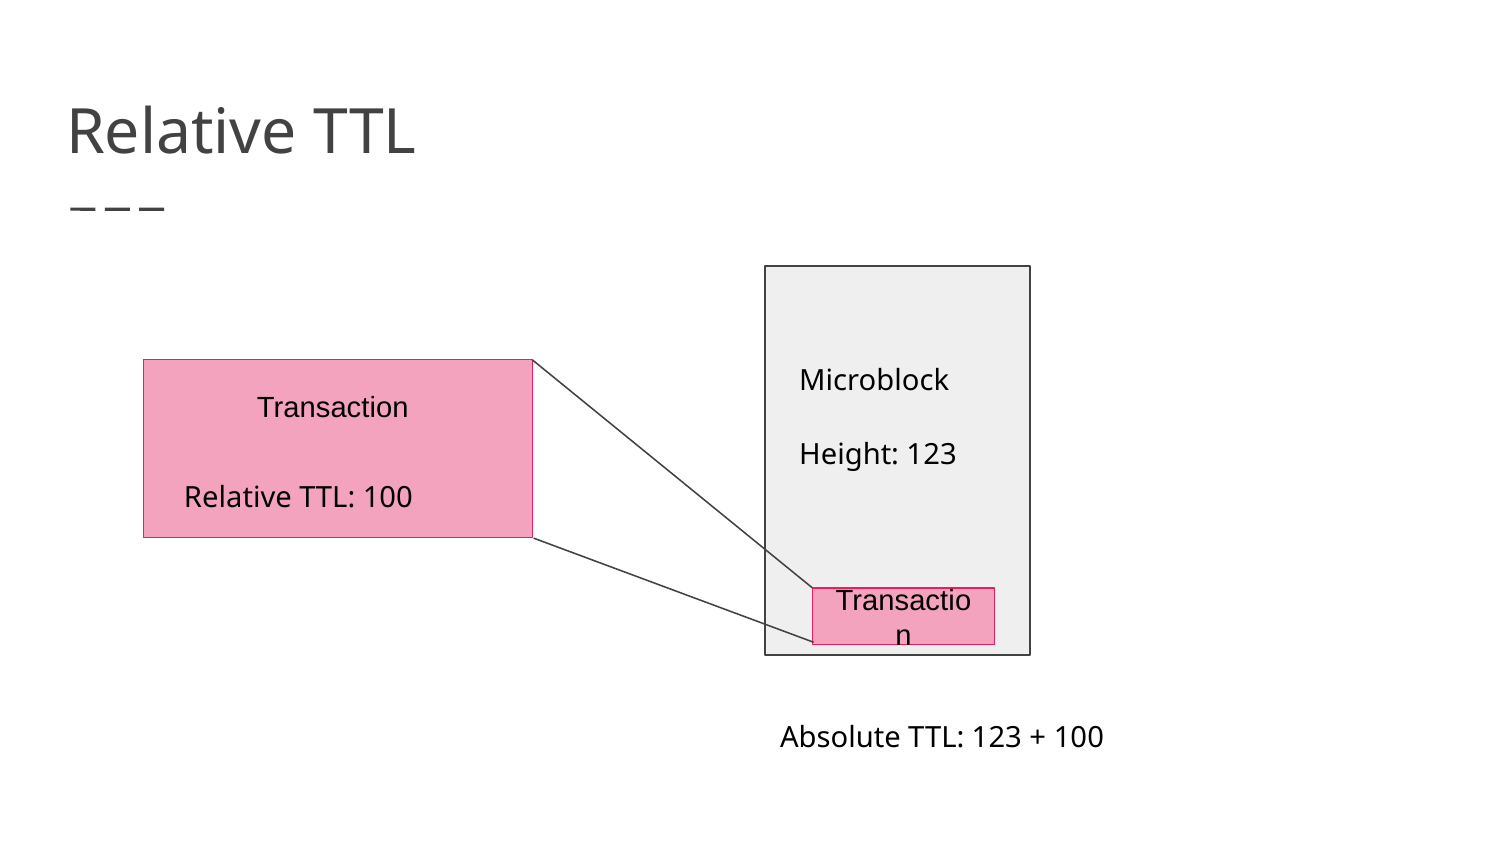

# Relative TTL
Microblock
Transaction
Height: 123
Relative TTL: 100
Transaction
Absolute TTL: 123 + 100